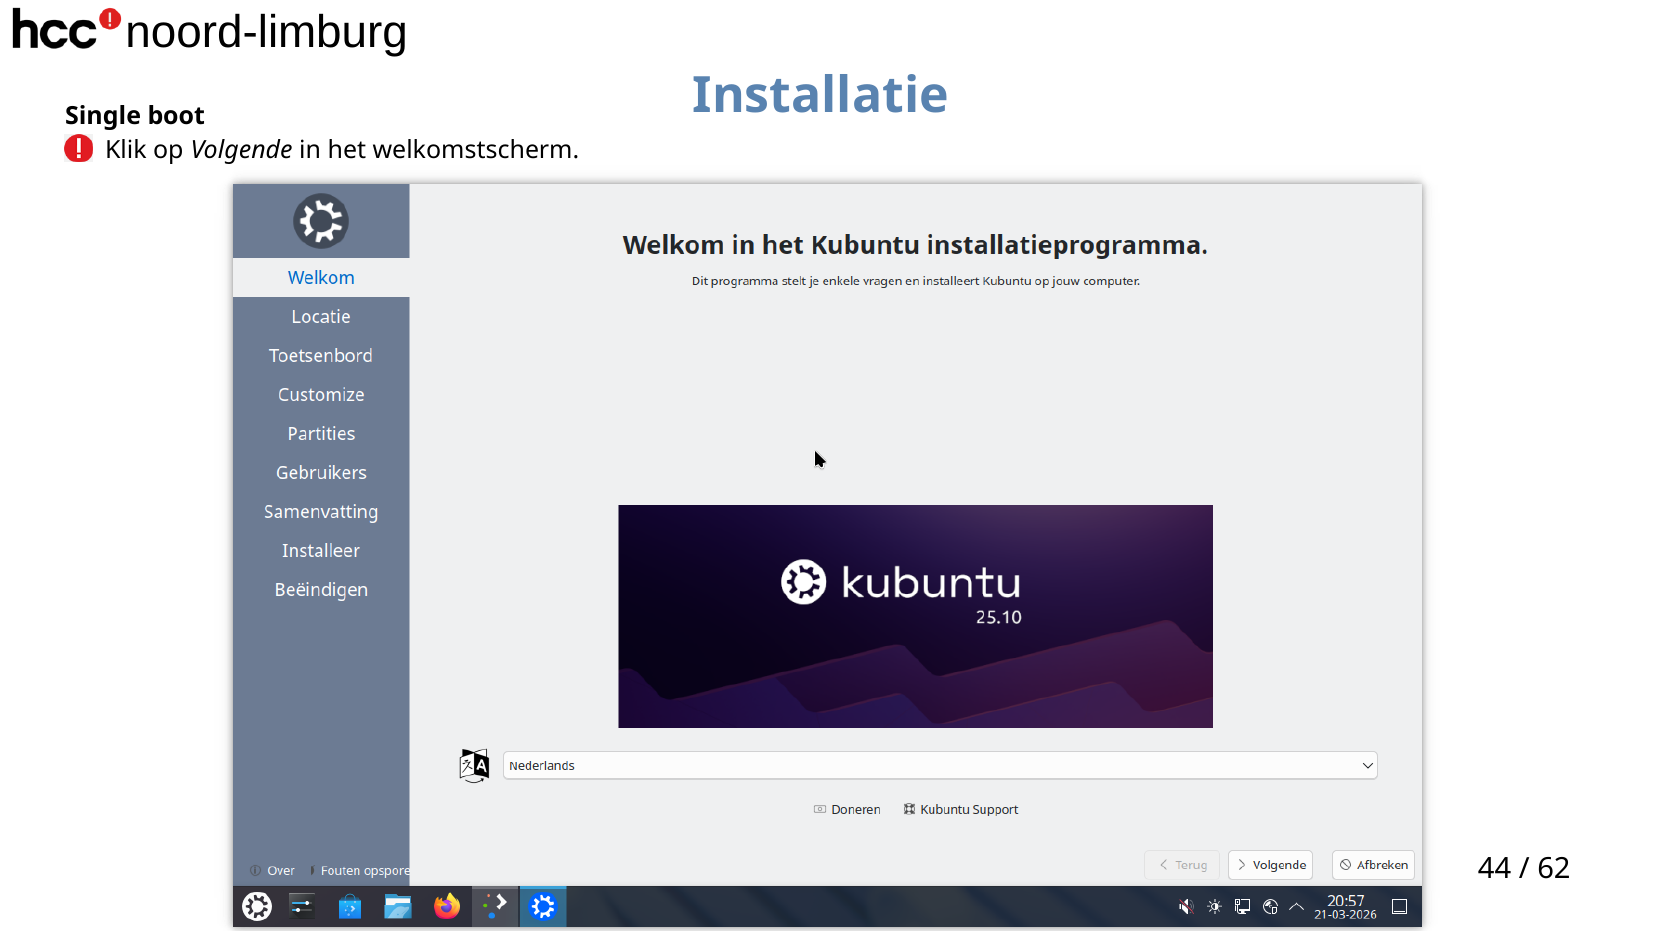

Installatie
# Single boot
 Klik op Volgende in het welkomstscherm.
44